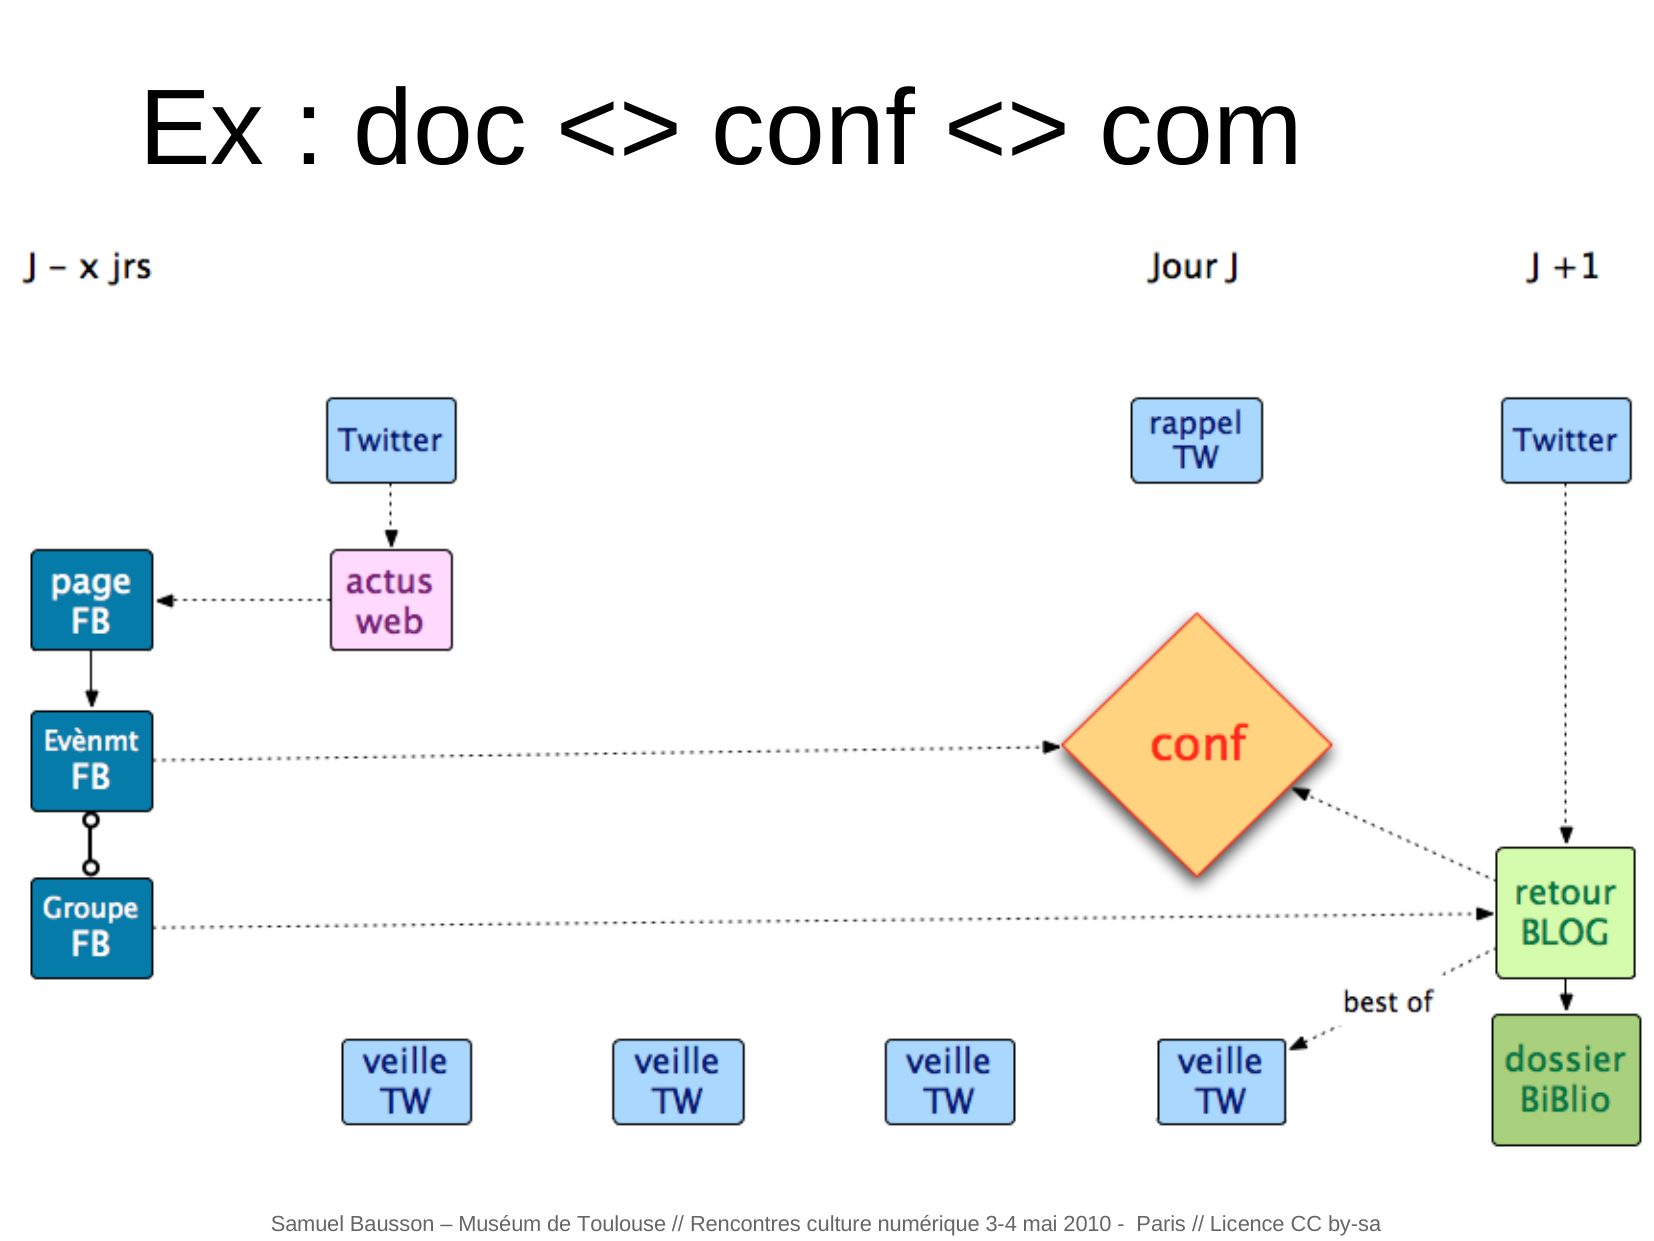

# Ex : doc <> conf <> com